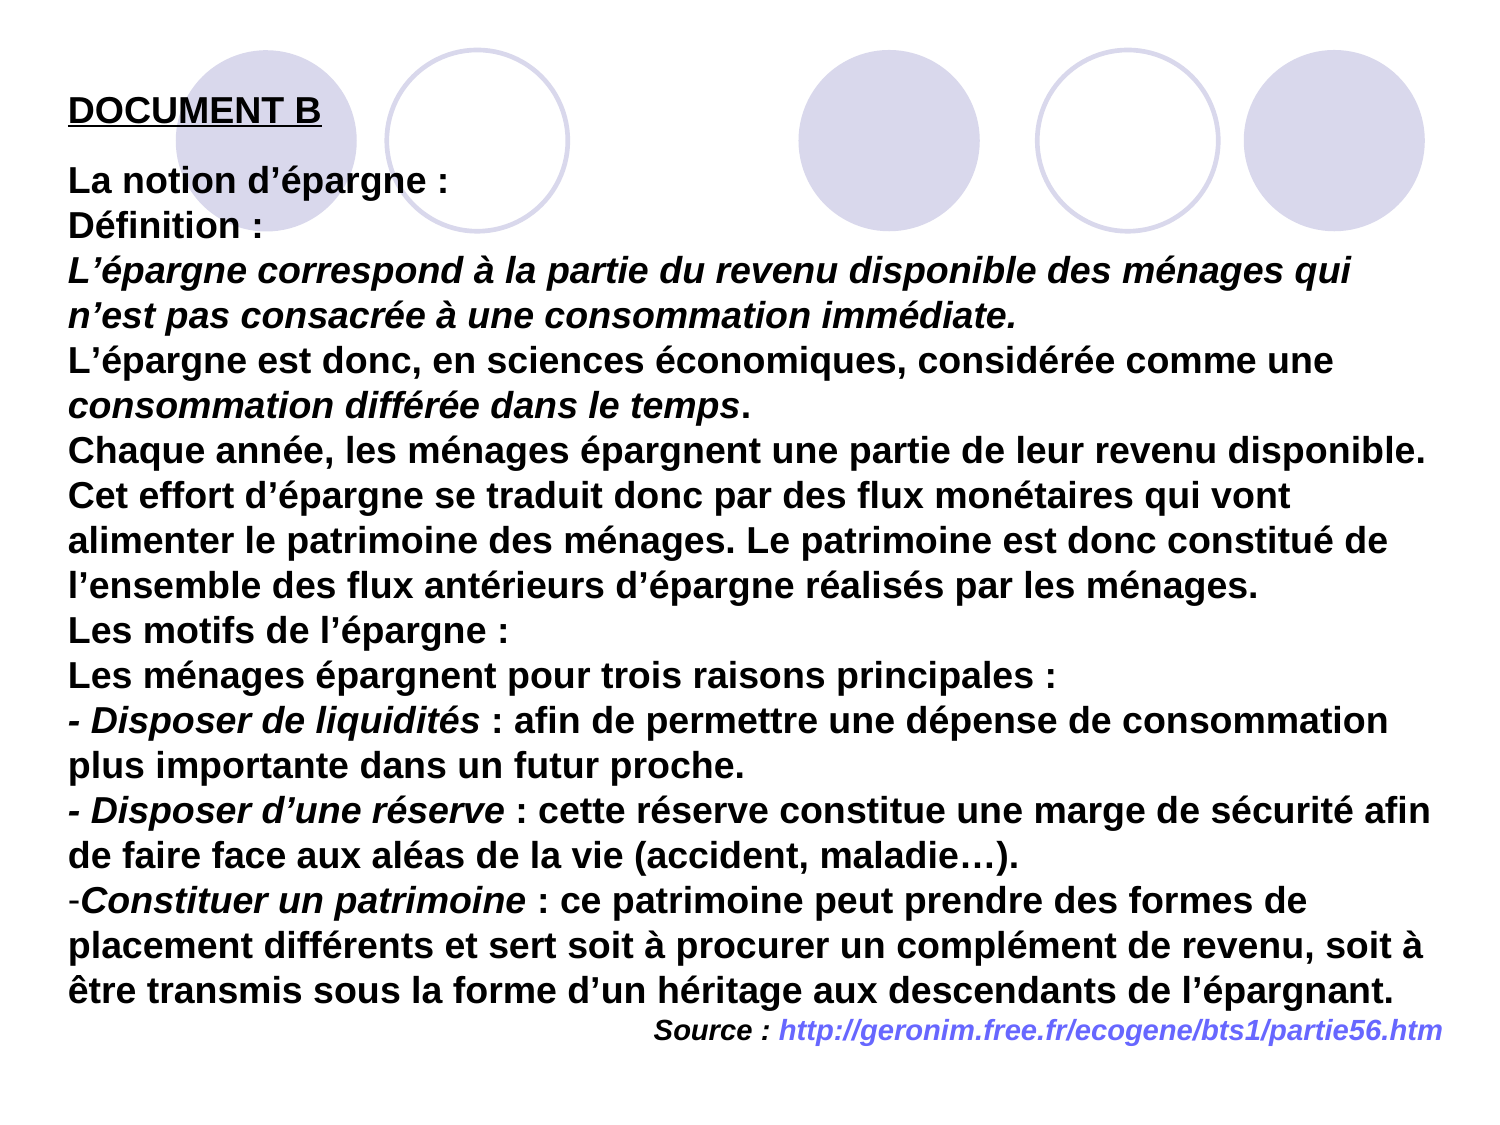

DOCUMENT B
La notion d’épargne :
Définition :
L’épargne correspond à la partie du revenu disponible des ménages qui n’est pas consacrée à une consommation immédiate.
L’épargne est donc, en sciences économiques, considérée comme une consommation différée dans le temps.
Chaque année, les ménages épargnent une partie de leur revenu disponible. Cet effort d’épargne se traduit donc par des flux monétaires qui vont alimenter le patrimoine des ménages. Le patrimoine est donc constitué de l’ensemble des flux antérieurs d’épargne réalisés par les ménages.
Les motifs de l’épargne :
Les ménages épargnent pour trois raisons principales :
- Disposer de liquidités : afin de permettre une dépense de consommation plus importante dans un futur proche.
- Disposer d’une réserve : cette réserve constitue une marge de sécurité afin de faire face aux aléas de la vie (accident, maladie…).
Constituer un patrimoine : ce patrimoine peut prendre des formes de placement différents et sert soit à procurer un complément de revenu, soit à être transmis sous la forme d’un héritage aux descendants de l’épargnant.
Source : http://geronim.free.fr/ecogene/bts1/partie56.htm